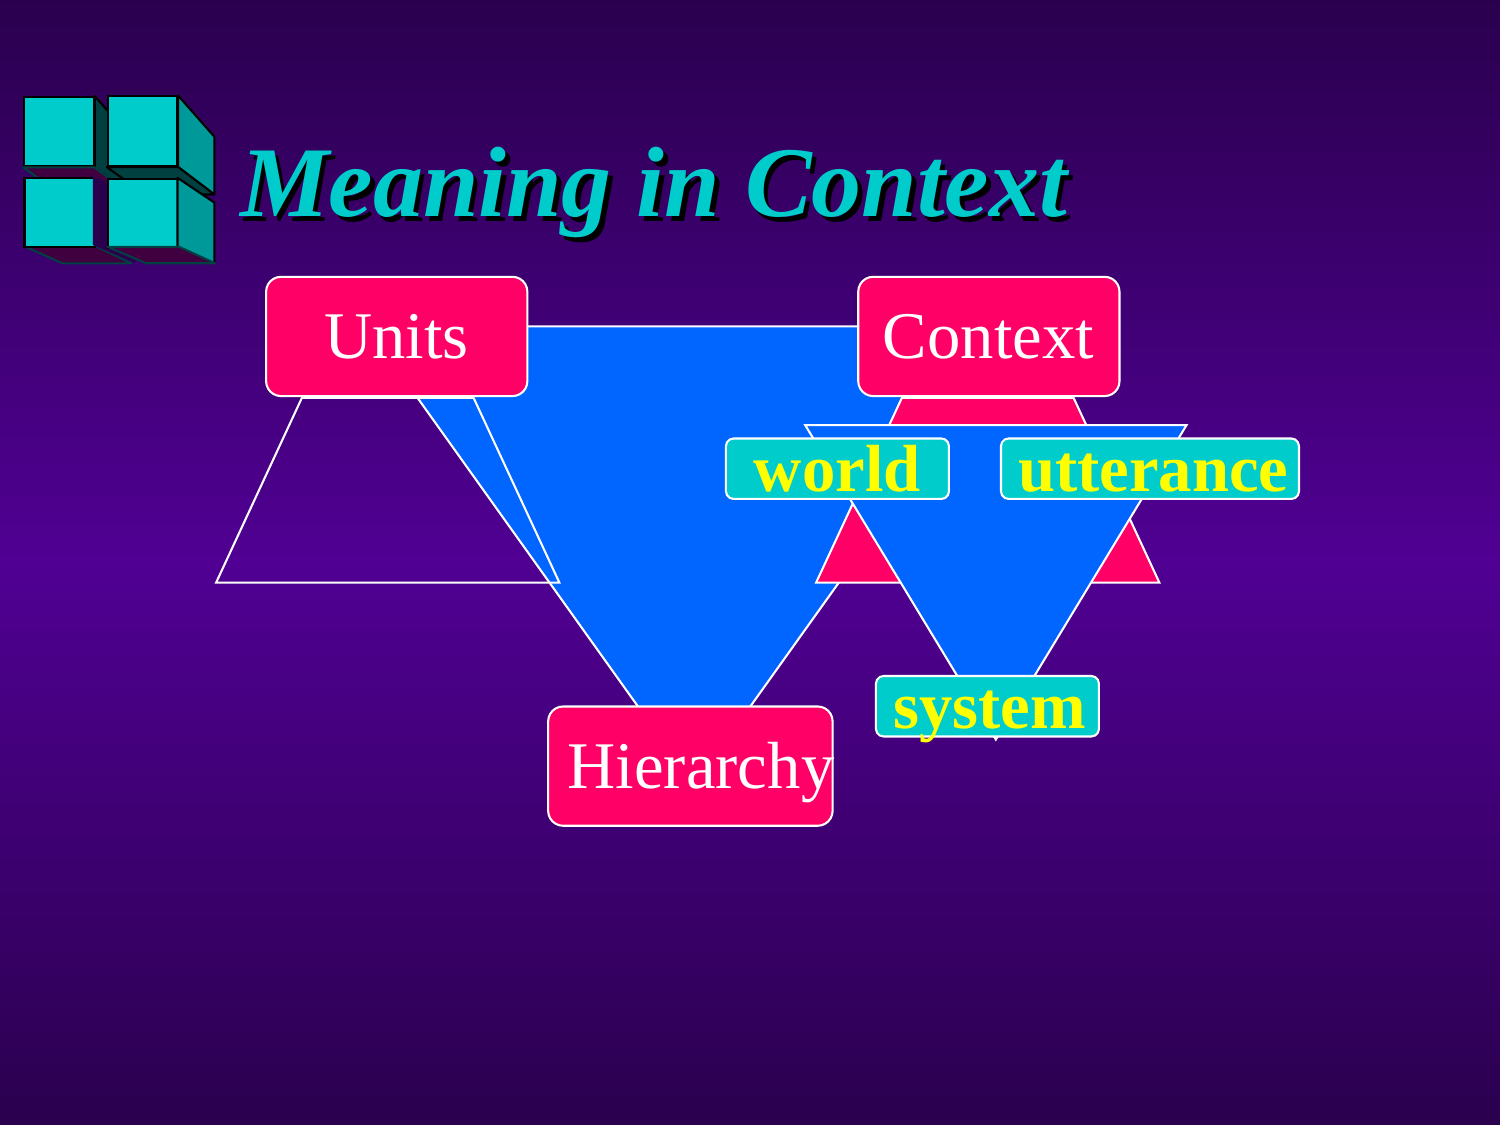

# Meaning in Context
Units
Context
world
utterance
system
Hierarchy